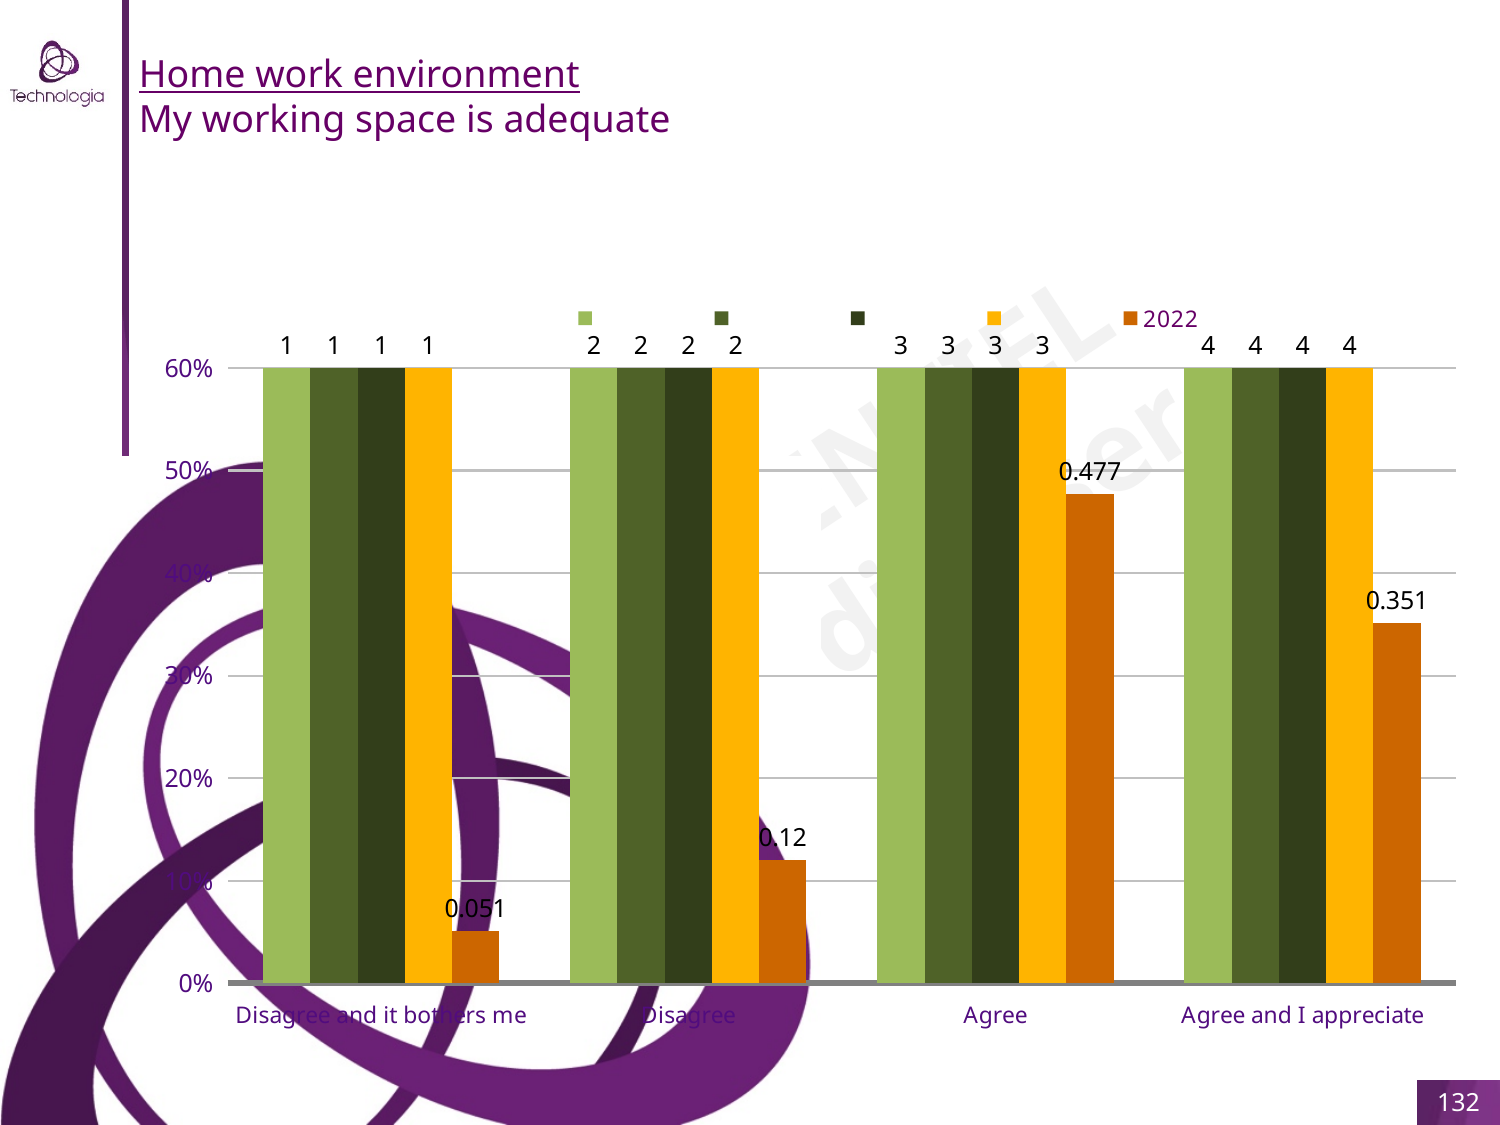

# Home work environment My working space is adequate
[unsupported chart]